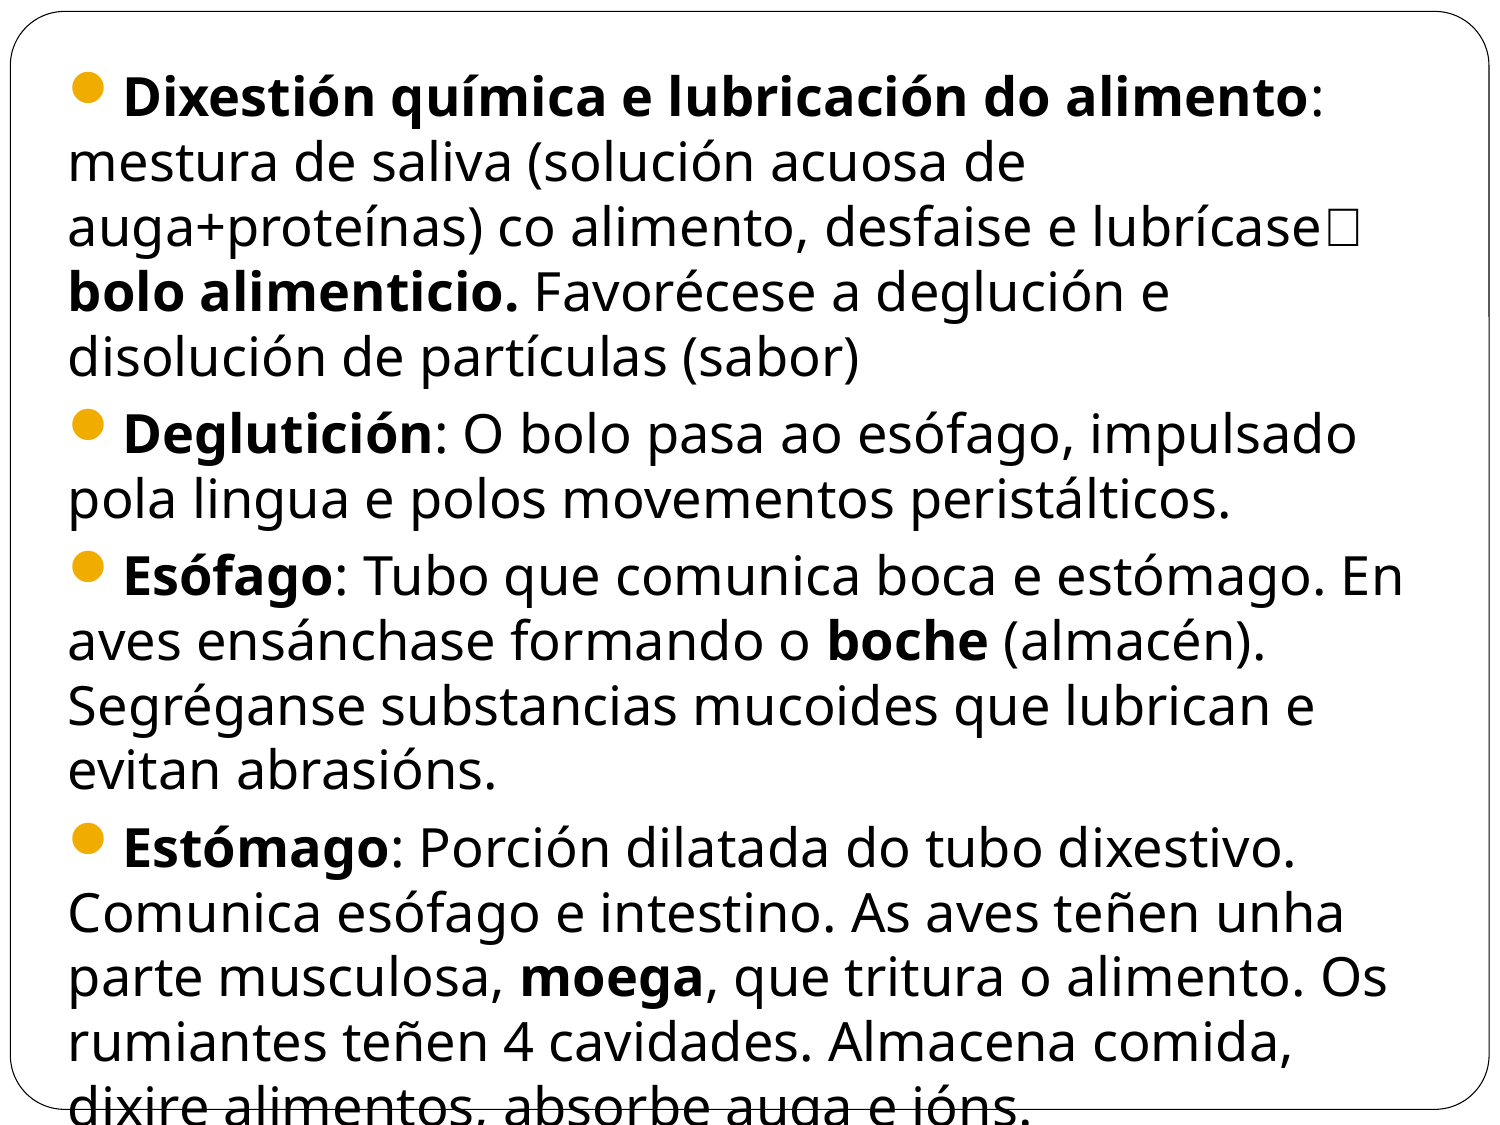

Dixestión química e lubricación do alimento: mestura de saliva (solución acuosa de auga+proteínas) co alimento, desfaise e lubrícase bolo alimenticio. Favorécese a deglución e disolución de partículas (sabor)
Deglutición: O bolo pasa ao esófago, impulsado pola lingua e polos movementos peristálticos.
Esófago: Tubo que comunica boca e estómago. En aves ensánchase formando o boche (almacén). Segréganse substancias mucoides que lubrican e evitan abrasións.
Estómago: Porción dilatada do tubo dixestivo. Comunica esófago e intestino. As aves teñen unha parte musculosa, moega, que tritura o alimento. Os rumiantes teñen 4 cavidades. Almacena comida, dixire alimentos, absorbe auga e ións.